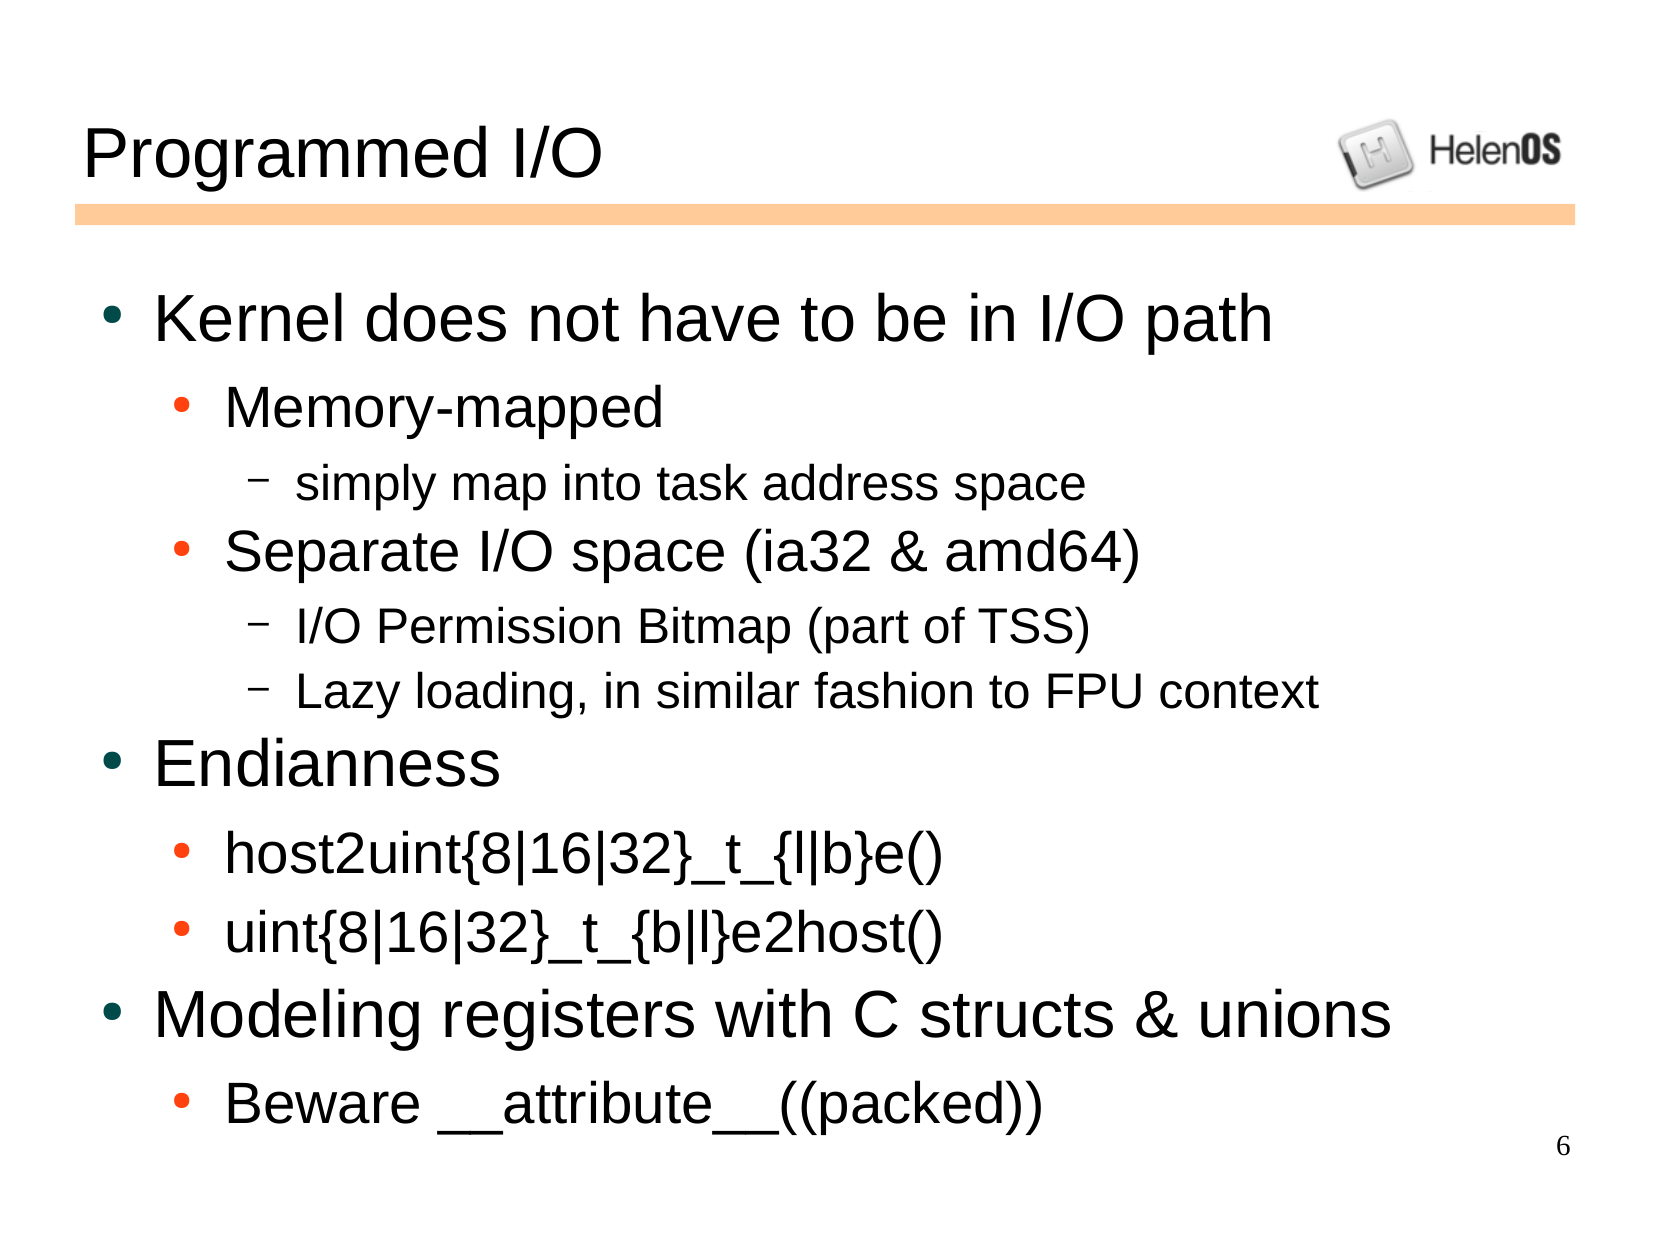

# Programmed I/O
Kernel does not have to be in I/O path
Memory-mapped
simply map into task address space
Separate I/O space (ia32 & amd64)
I/O Permission Bitmap (part of TSS)
Lazy loading, in similar fashion to FPU context
Endianness
host2uint{8|16|32}_t_{l|b}e()
uint{8|16|32}_t_{b|l}e2host()
Modeling registers with C structs & unions
Beware __attribute__((packed))
6